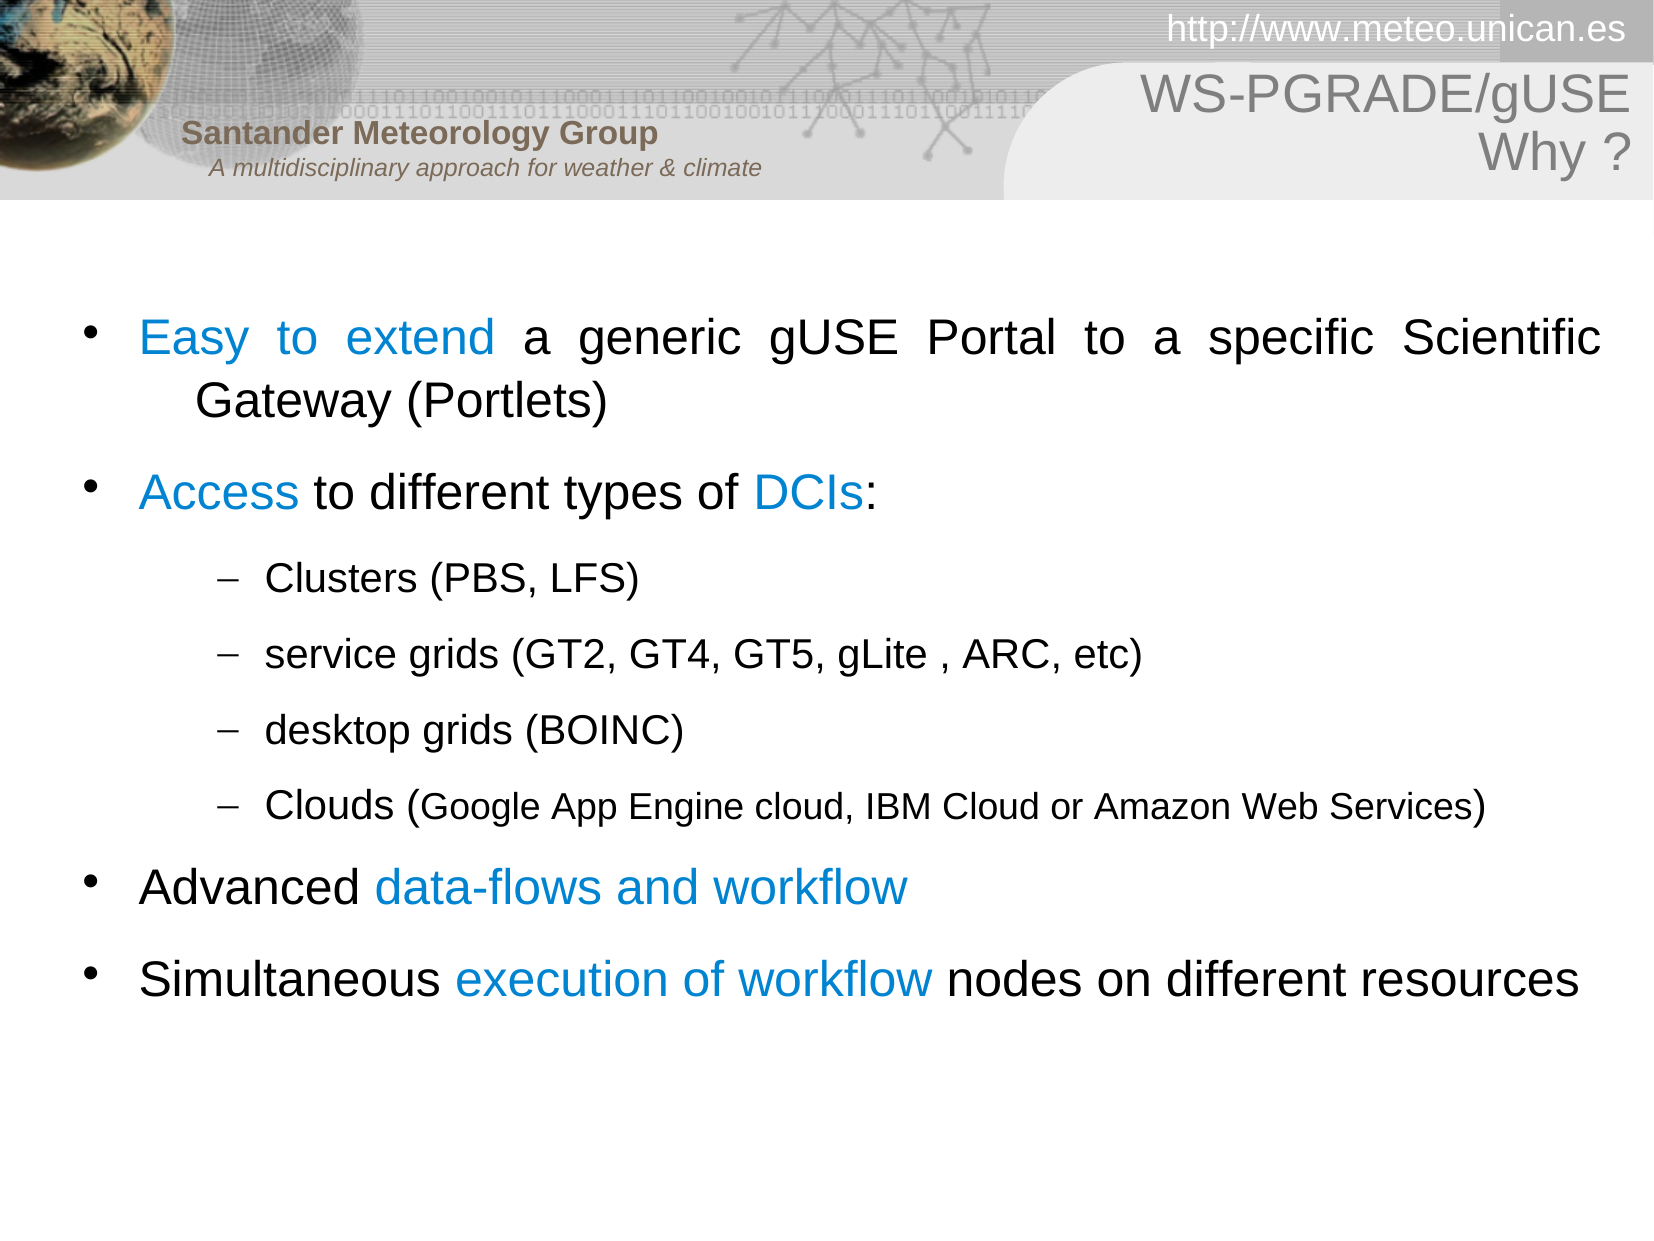

WS-PGRADE/gUSE
Why ?
# Easy to extend a generic gUSE Portal to a specific Scientific Gateway (Portlets)
Access to different types of DCIs:
Clusters (PBS, LFS)
service grids (GT2, GT4, GT5, gLite , ARC, etc)
desktop grids (BOINC)
Clouds (Google App Engine cloud, IBM Cloud or Amazon Web Services)
Advanced data-flows and workflow
Simultaneous execution of workflow nodes on different resources
6th IBERIAN GRID INFRASTRUCTURE CONFERENCE